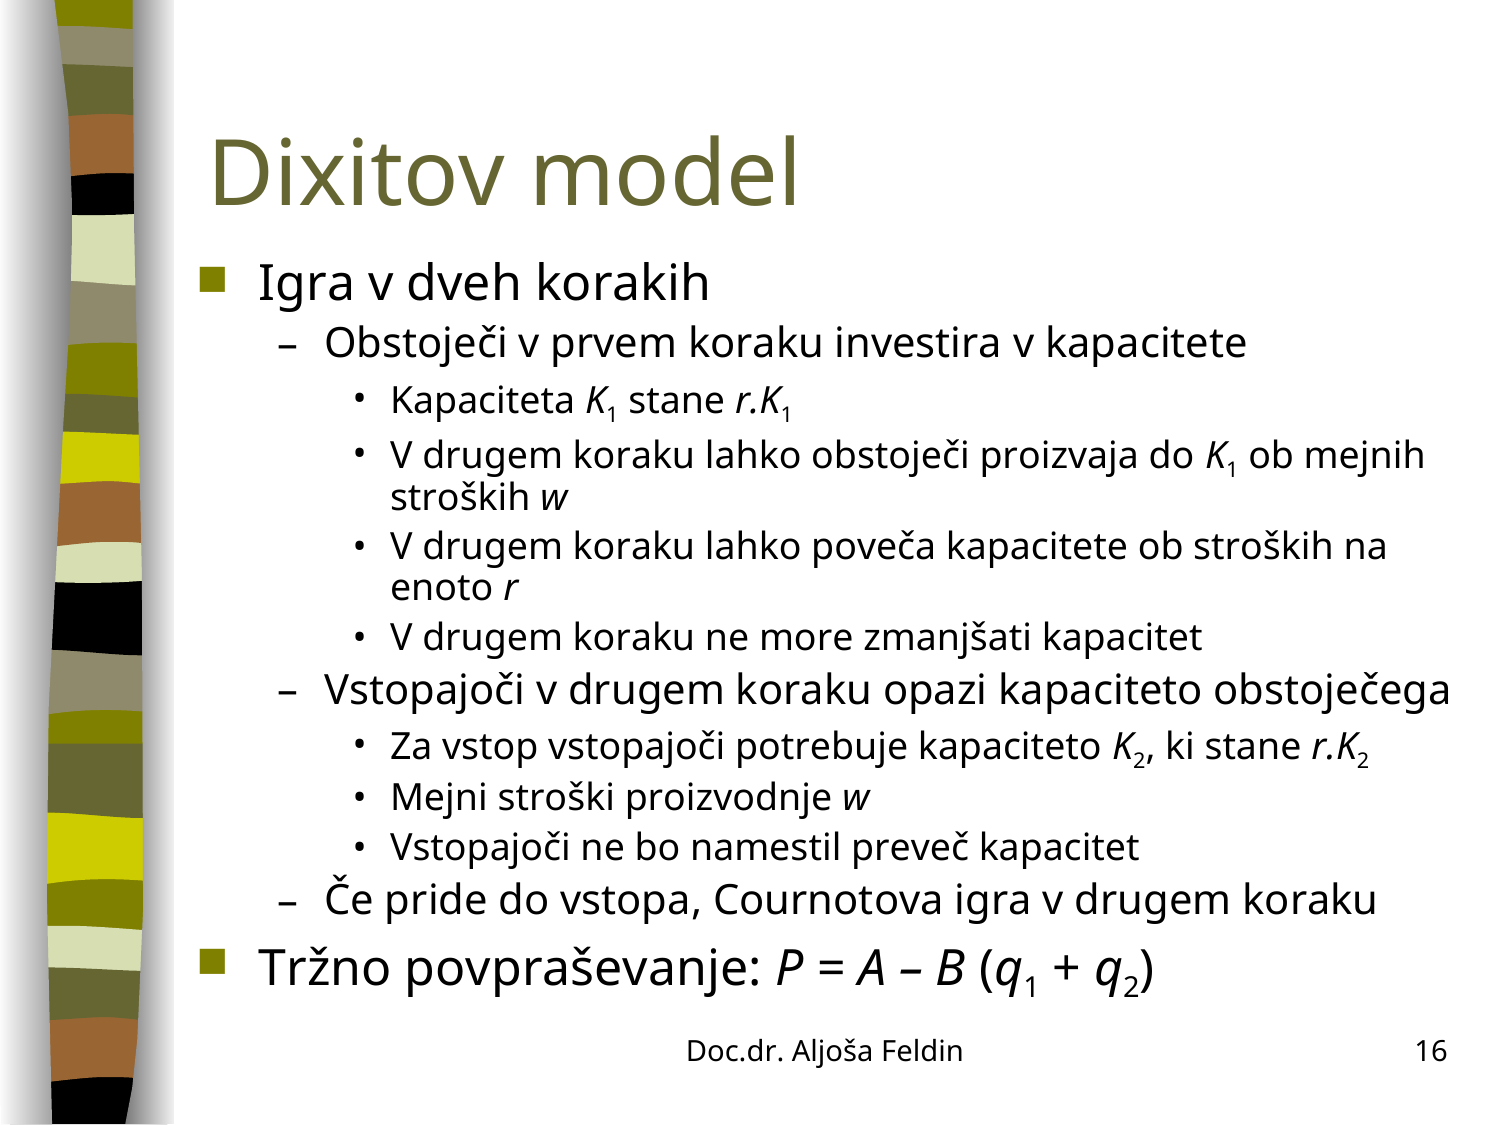

# Dixitov model
Igra v dveh korakih
Obstoječi v prvem koraku investira v kapacitete
Kapaciteta K1 stane r.K1
V drugem koraku lahko obstoječi proizvaja do K1 ob mejnih stroških w
V drugem koraku lahko poveča kapacitete ob stroških na enoto r
V drugem koraku ne more zmanjšati kapacitet
Vstopajoči v drugem koraku opazi kapaciteto obstoječega
Za vstop vstopajoči potrebuje kapaciteto K2, ki stane r.K2
Mejni stroški proizvodnje w
Vstopajoči ne bo namestil preveč kapacitet
Če pride do vstopa, Cournotova igra v drugem koraku
Tržno povpraševanje: P = A – B (q1 + q2)
Doc.dr. Aljoša Feldin